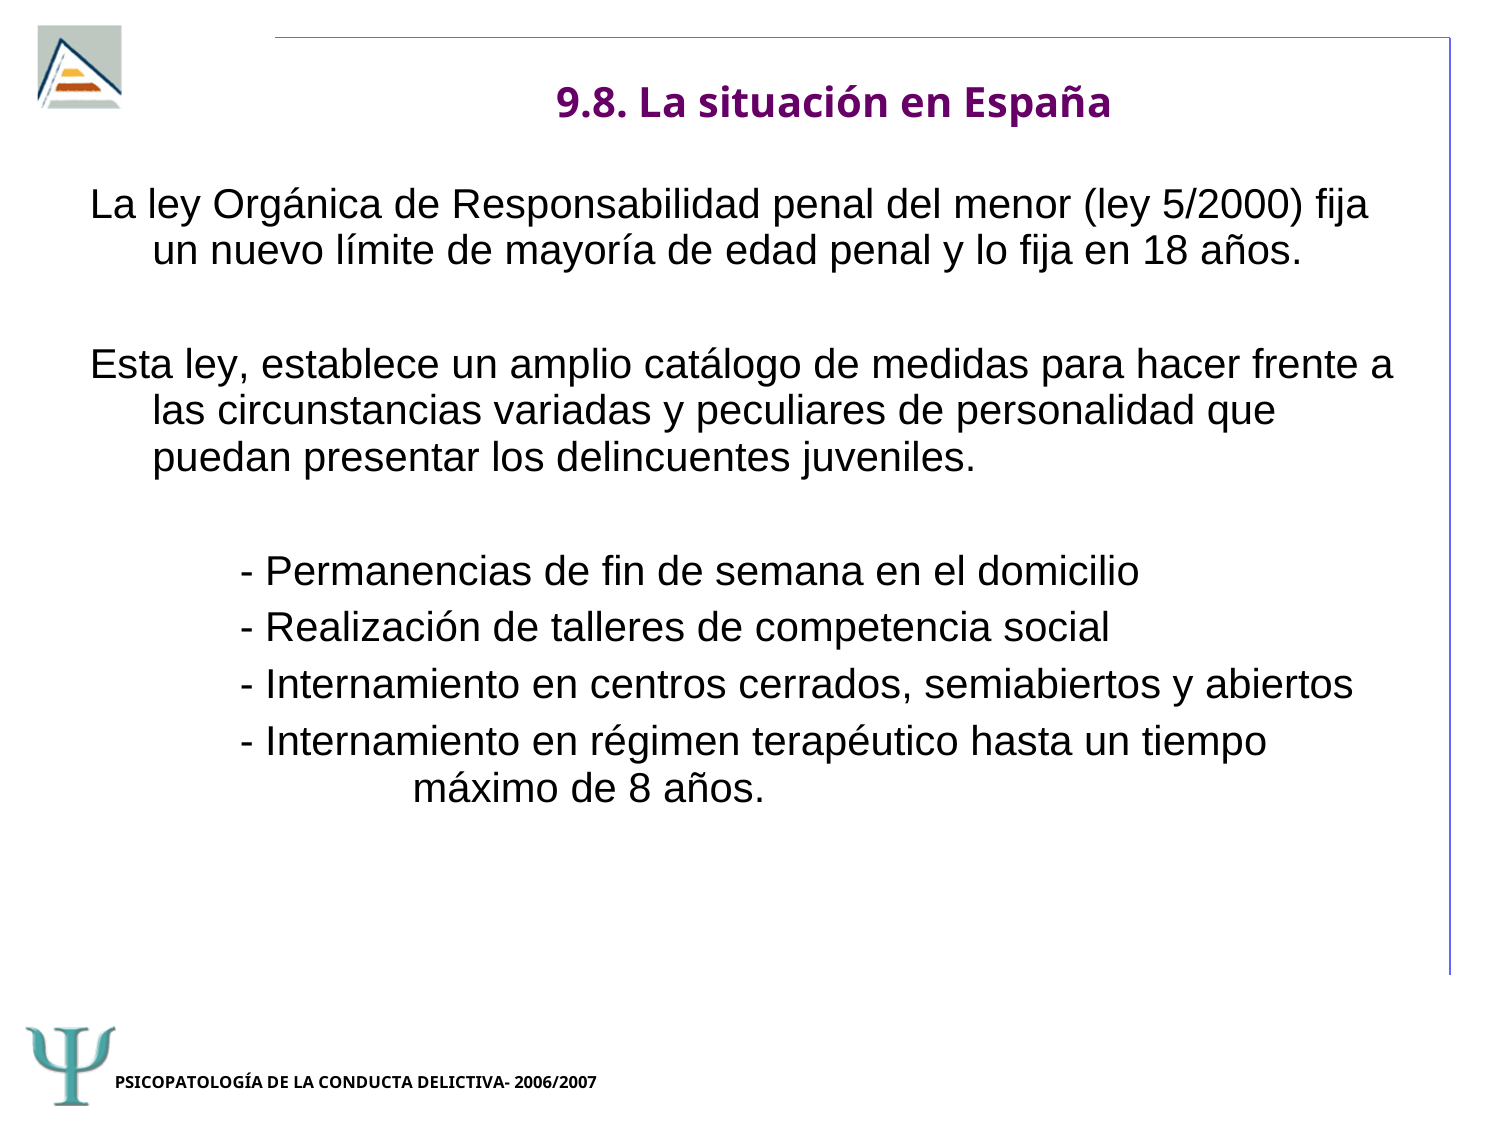

# 9.8. La situación en España
La ley Orgánica de Responsabilidad penal del menor (ley 5/2000) fija un nuevo límite de mayoría de edad penal y lo fija en 18 años.
Esta ley, establece un amplio catálogo de medidas para hacer frente a las circunstancias variadas y peculiares de personalidad que puedan presentar los delincuentes juveniles.
	- Permanencias de fin de semana en el domicilio
	- Realización de talleres de competencia social
	- Internamiento en centros cerrados, semiabiertos y abiertos
	- Internamiento en régimen terapéutico hasta un tiempo 	 	 máximo de 8 años.